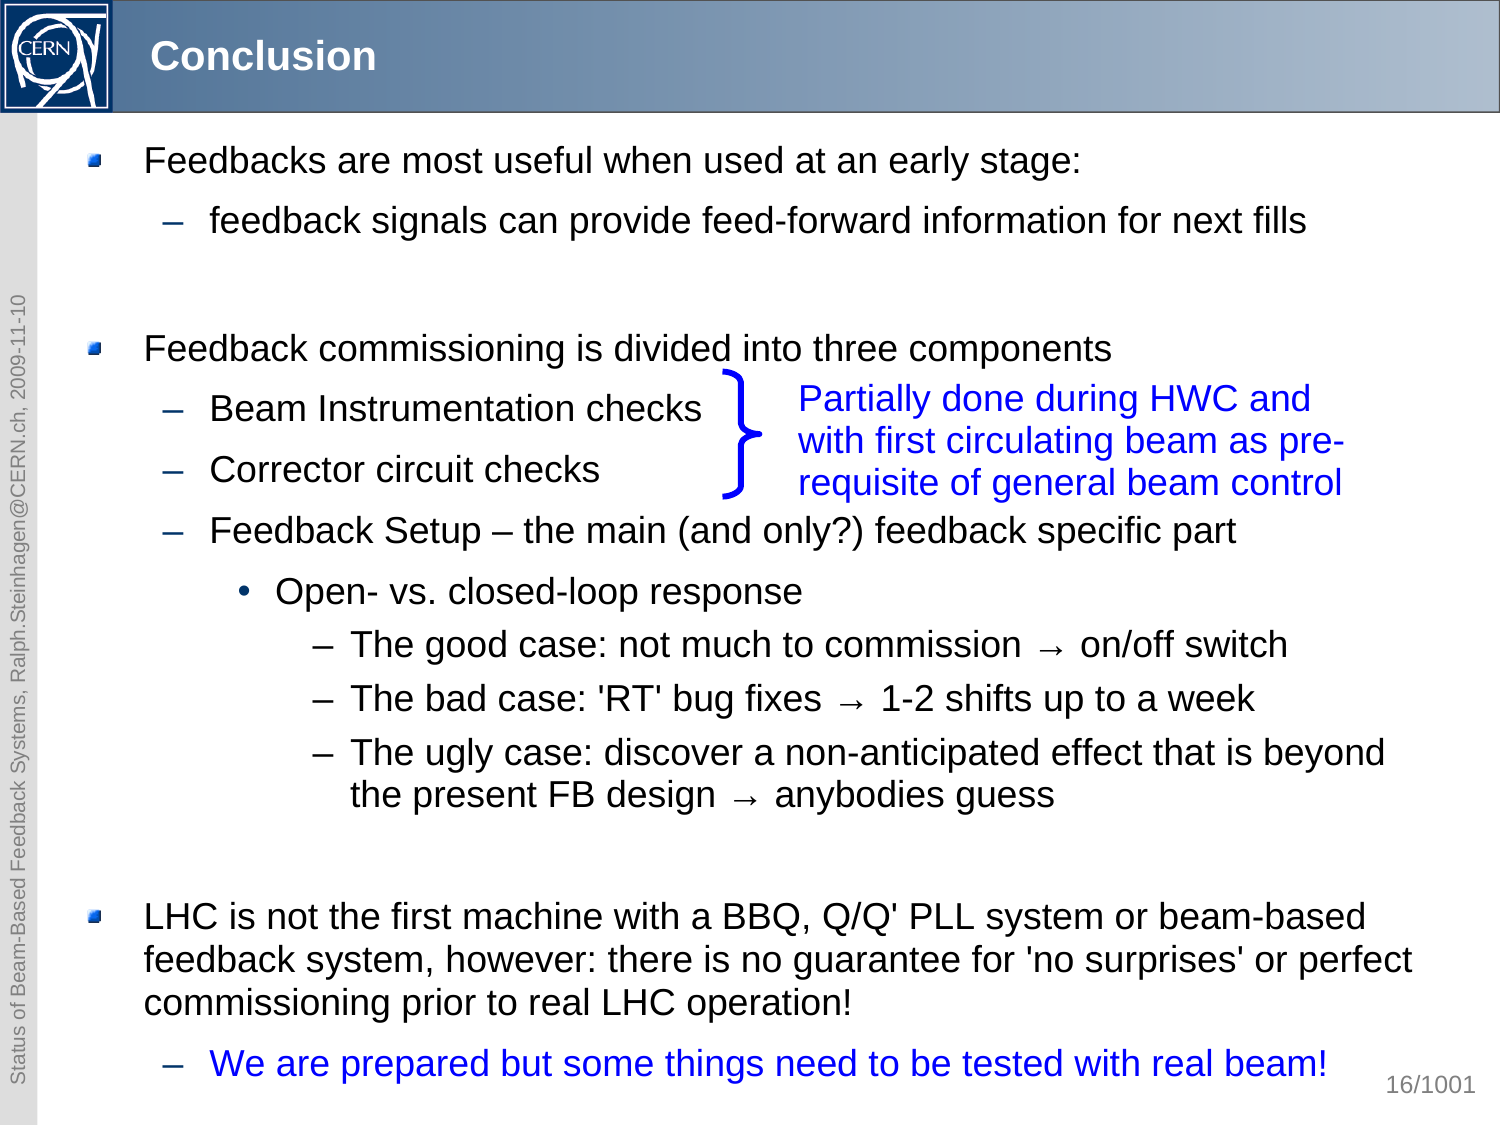

# Conclusion
Feedbacks are most useful when used at an early stage:
feedback signals can provide feed-forward information for next fills
Feedback commissioning is divided into three components
Beam Instrumentation checks
Corrector circuit checks
Feedback Setup – the main (and only?) feedback specific part
Open- vs. closed-loop response
The good case: not much to commission → on/off switch
The bad case: 'RT' bug fixes → 1-2 shifts up to a week
The ugly case: discover a non-anticipated effect that is beyond the present FB design → anybodies guess
LHC is not the first machine with a BBQ, Q/Q' PLL system or beam-based feedback system, however: there is no guarantee for 'no surprises' or perfect commissioning prior to real LHC operation!
We are prepared but some things need to be tested with real beam!
Partially done during HWC and
with first circulating beam as pre-requisite of general beam control